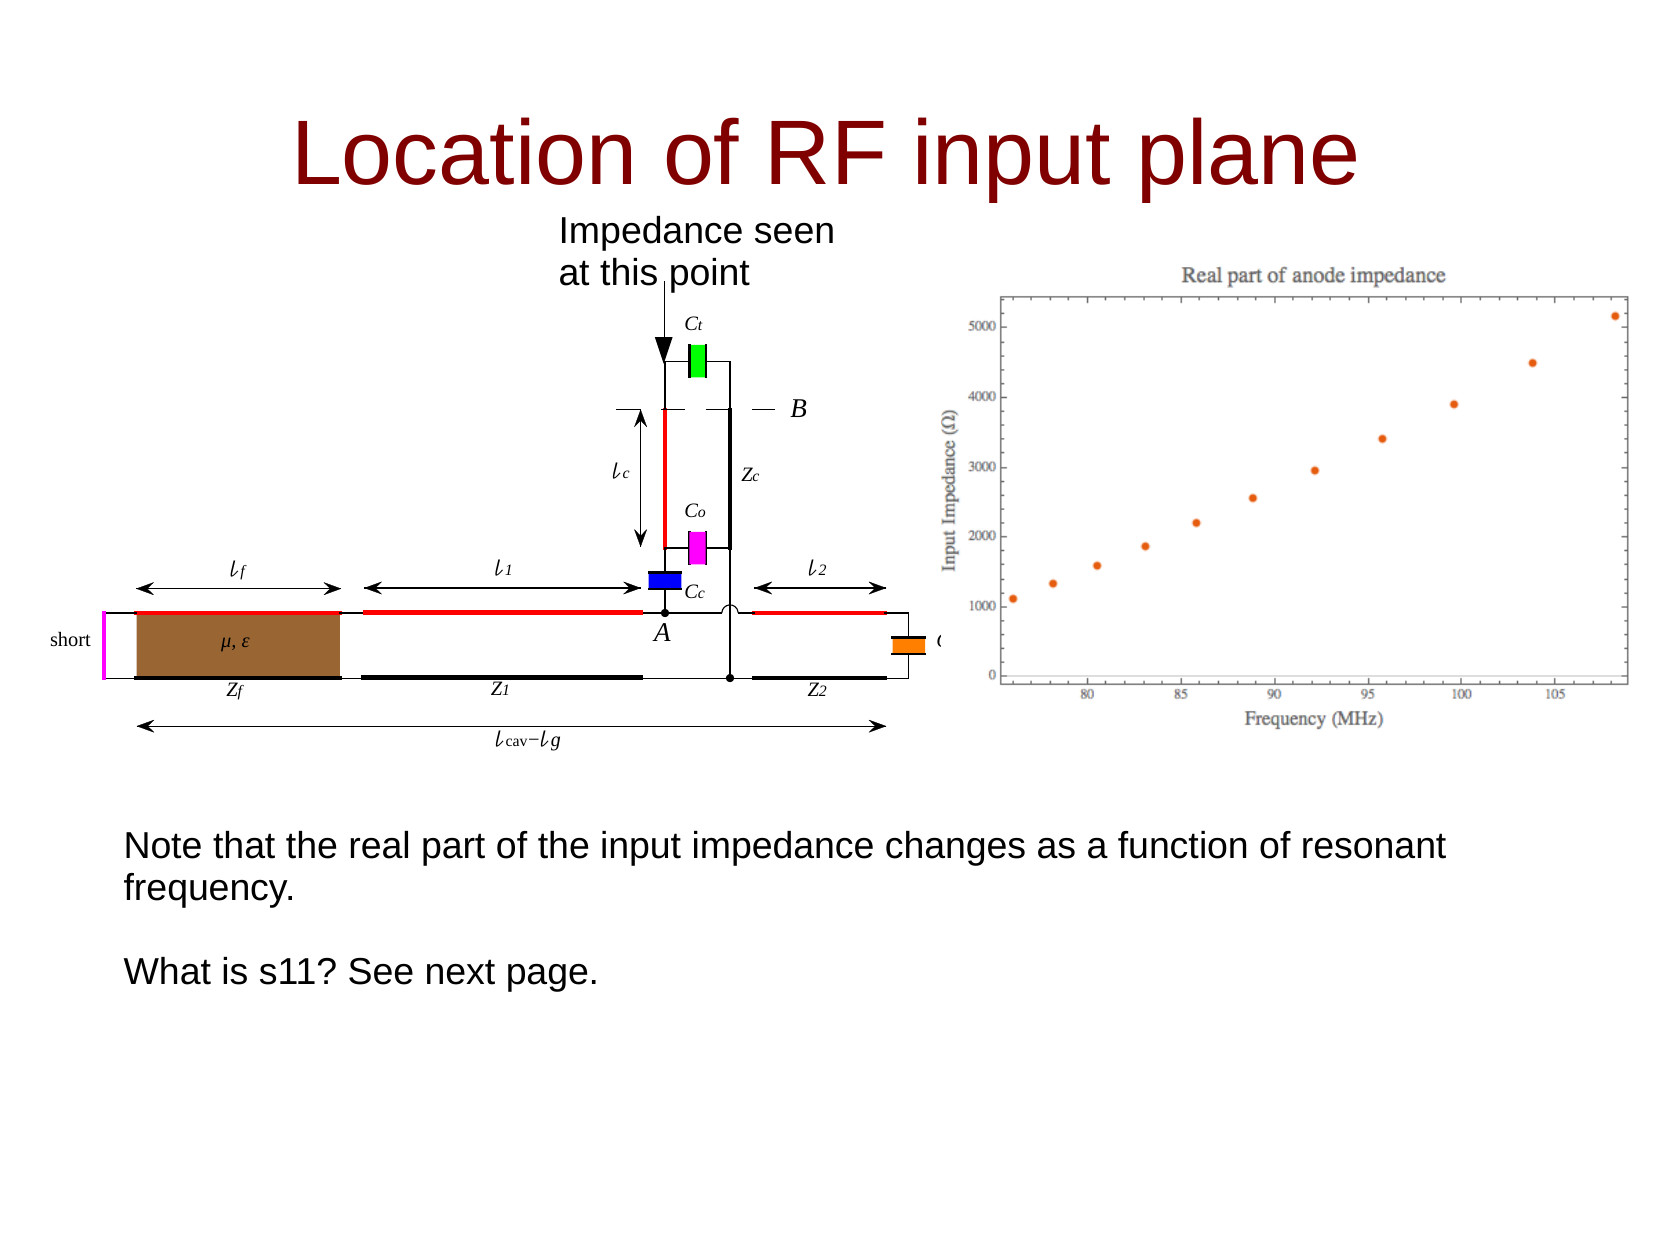

# Location of RF input plane
Impedance seen at this point
Note that the real part of the input impedance changes as a function of resonant frequency.
What is s11? See next page.